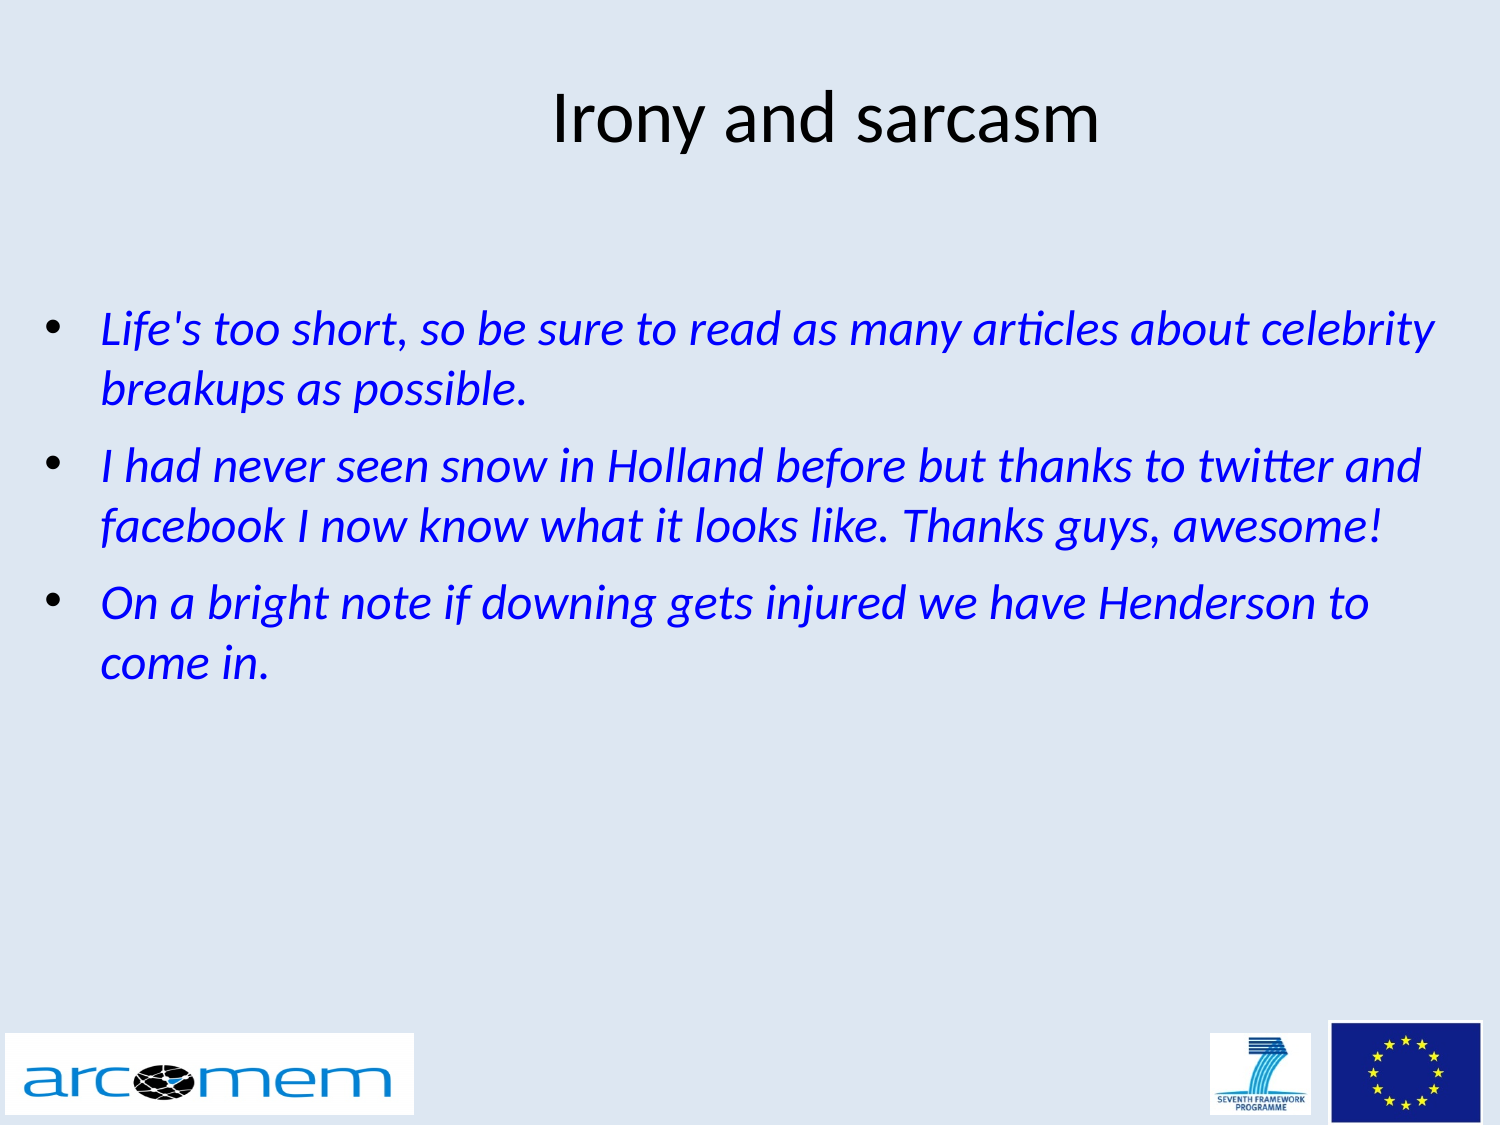

# Irony and sarcasm
Life's too short, so be sure to read as many articles about celebrity breakups as possible.
I had never seen snow in Holland before but thanks to twitter and facebook I now know what it looks like. Thanks guys, awesome!
On a bright note if downing gets injured we have Henderson to come in.